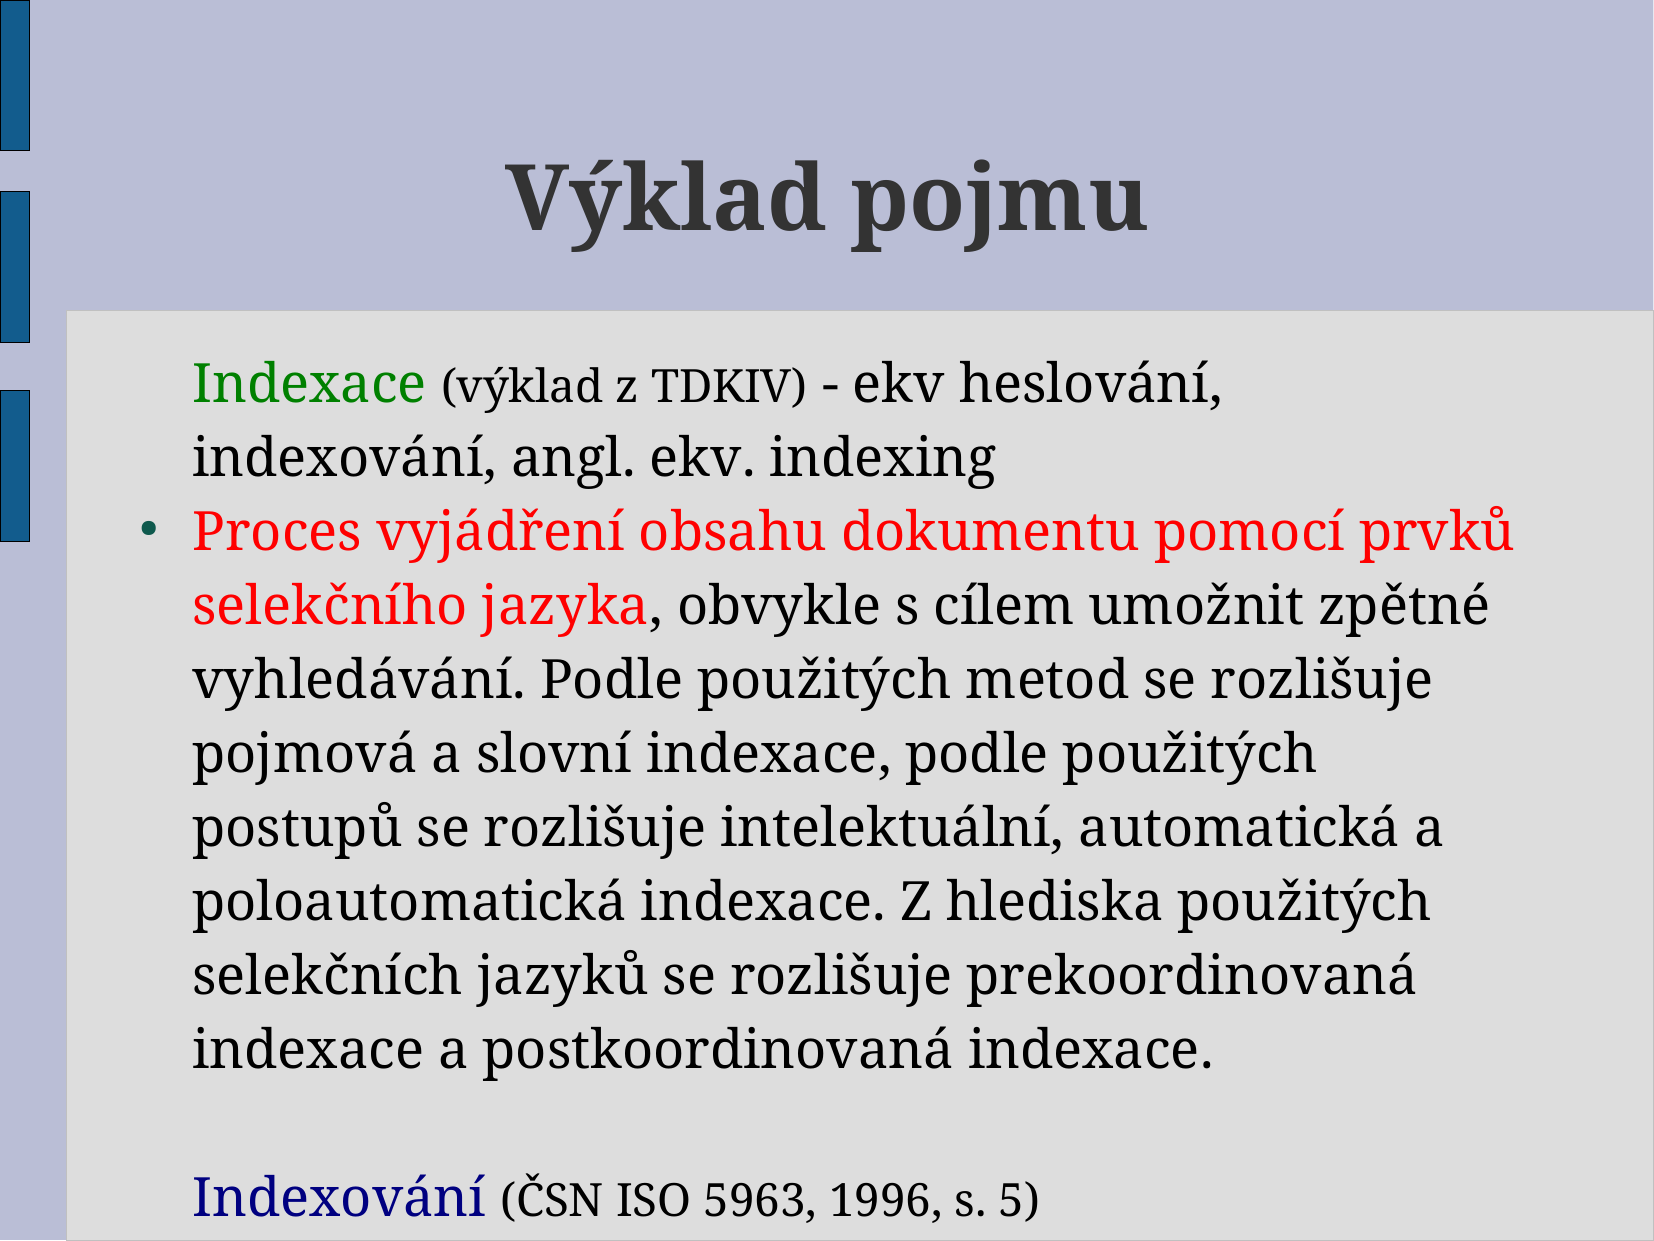

# Výklad pojmu
Indexace (výklad z TDKIV) - ekv heslování, indexování, angl. ekv. indexing
Proces vyjádření obsahu dokumentu pomocí prvků selekčního jazyka, obvykle s cílem umožnit zpětné vyhledávání. Podle použitých metod se rozlišuje pojmová a slovní indexace, podle použitých postupů se rozlišuje intelektuální, automatická a poloautomatická indexace. Z hlediska použitých selekčních jazyků se rozlišuje prekoordinovaná indexace a postkoordinovaná indexace.
Indexování (ČSN ISO 5963, 1996, s. 5)
Pracovní postup popisování nebo identifikace dokumentu ve vztahu na jeho věcný obsah.